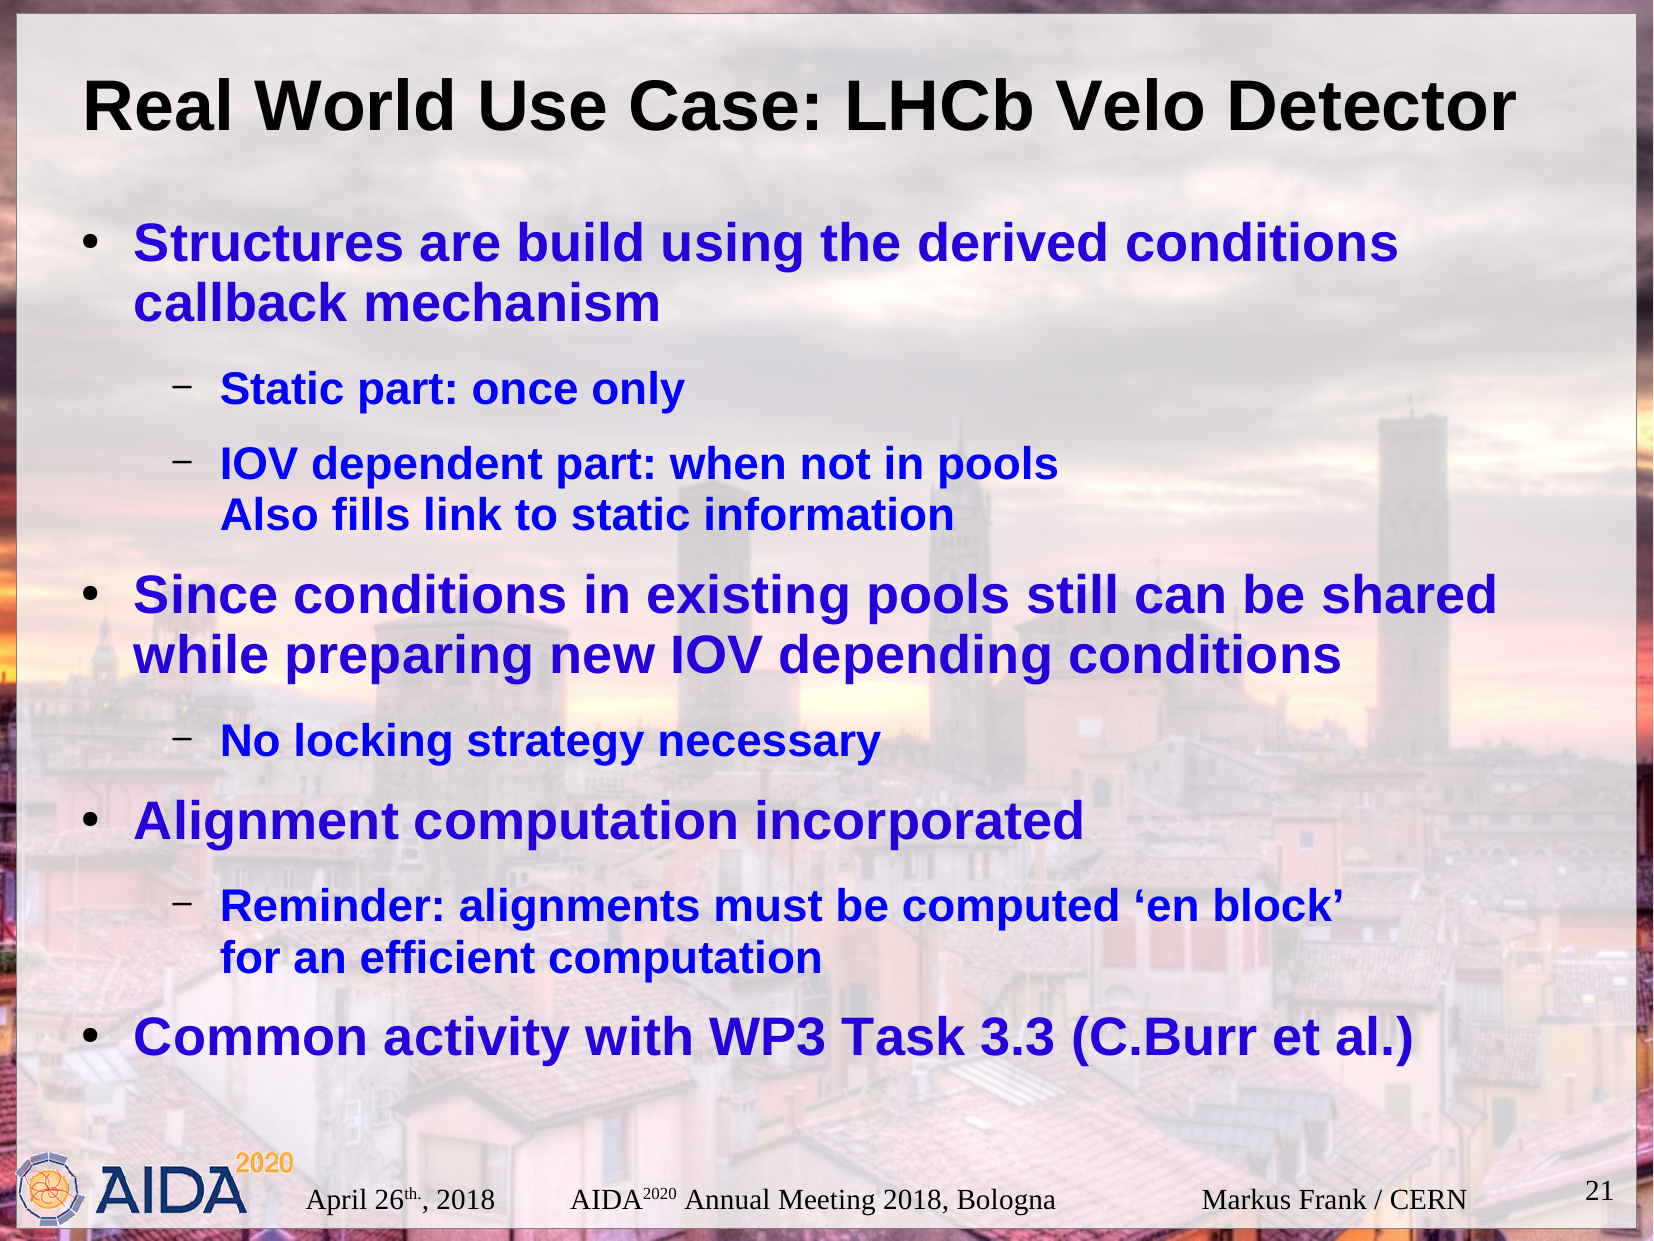

# Real World Use Case: LHCb Velo Detector
Structures are build using the derived conditions
callback mechanism
Static part: once only
IOV dependent part: when not in pools
Also fills link to static information
Since conditions in existing pools still can be shared
while preparing new IOV depending conditions
No locking strategy necessary
Alignment computation incorporated
Reminder: alignments must be computed ‘en block’
for an efficient computation
Common activity with WP3 Task 3.3 (C.Burr et al.)
21
February, 4th. 2014
CLIC Workshop at CERN, Markus Frank / CERN